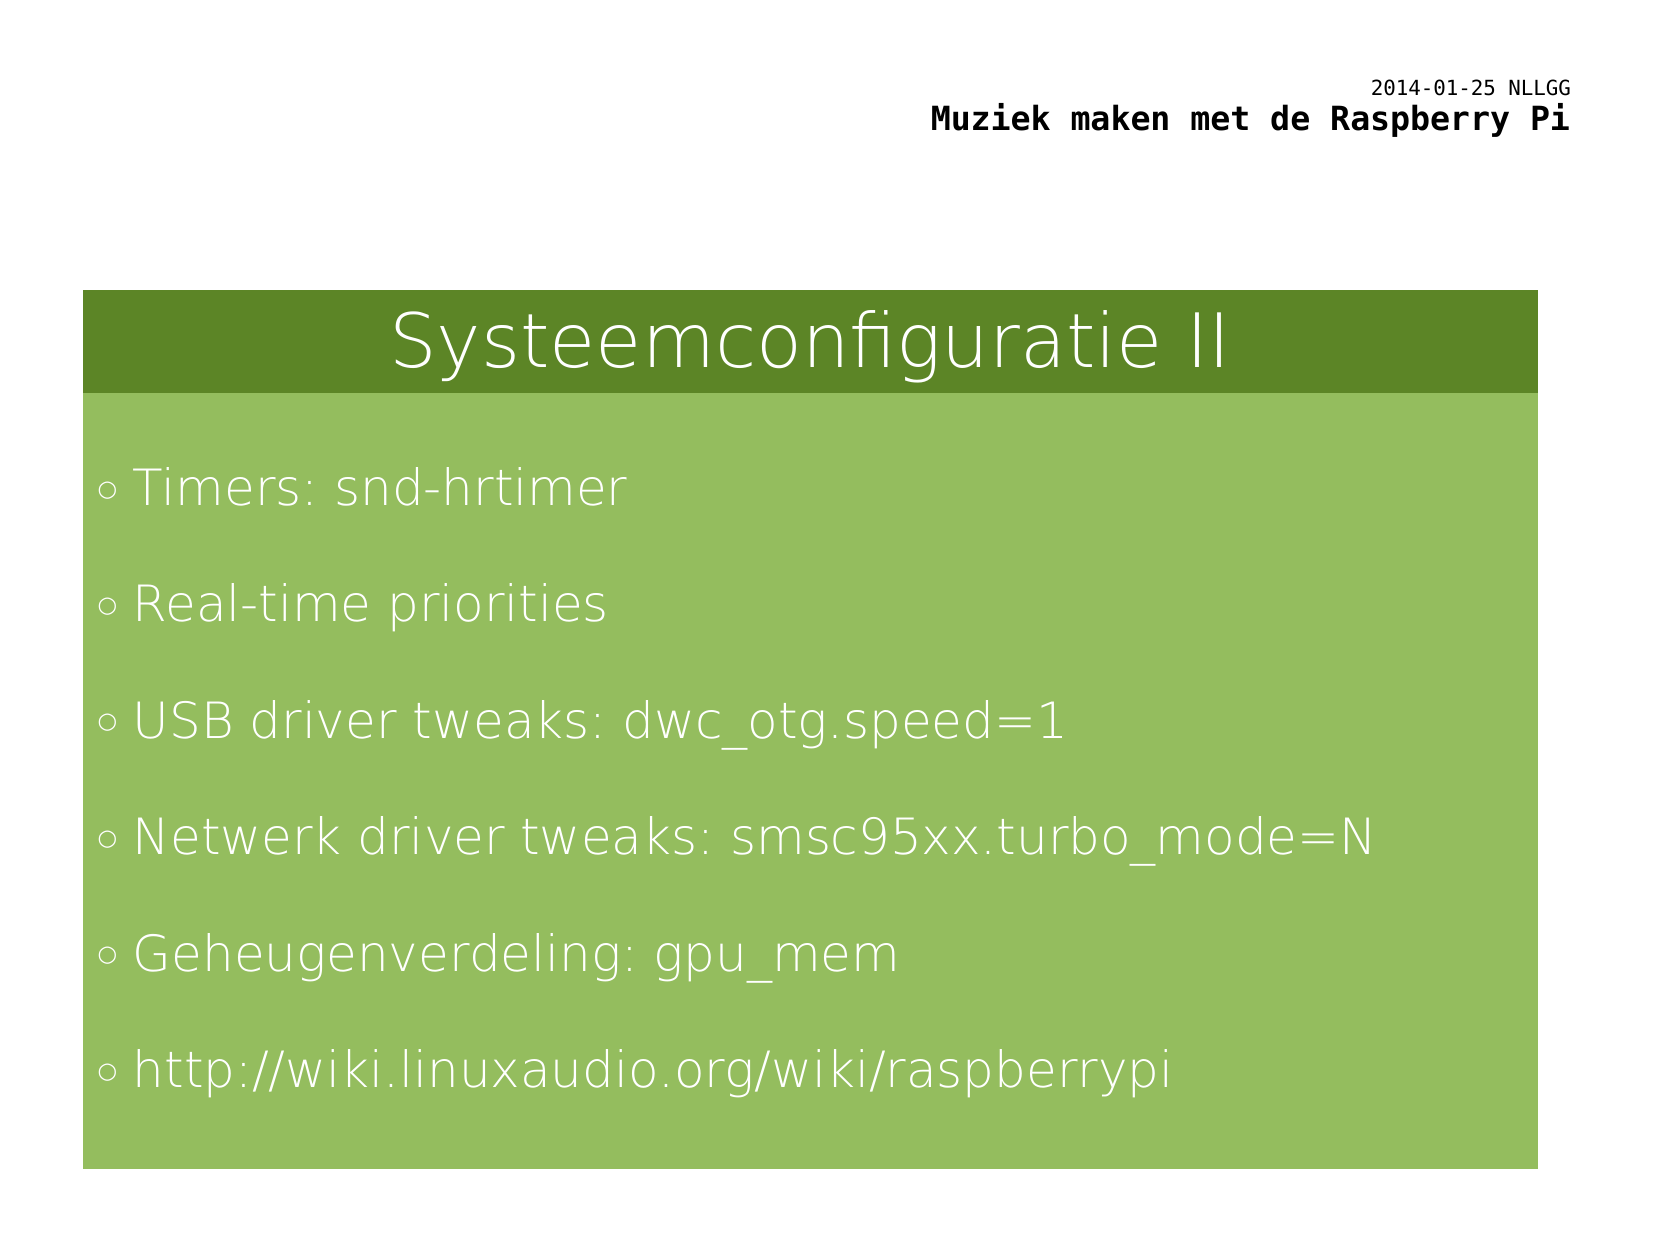

# 2014-01-25 NLLGG Muziek maken met de Raspberry Pi
| Systeemconfiguratie II |
| --- |
| Timers: snd-hrtimer Real-time priorities USB driver tweaks: dwc\_otg.speed=1 Netwerk driver tweaks: smsc95xx.turbo\_mode=N Geheugenverdeling: gpu\_mem http://wiki.linuxaudio.org/wiki/raspberrypi |